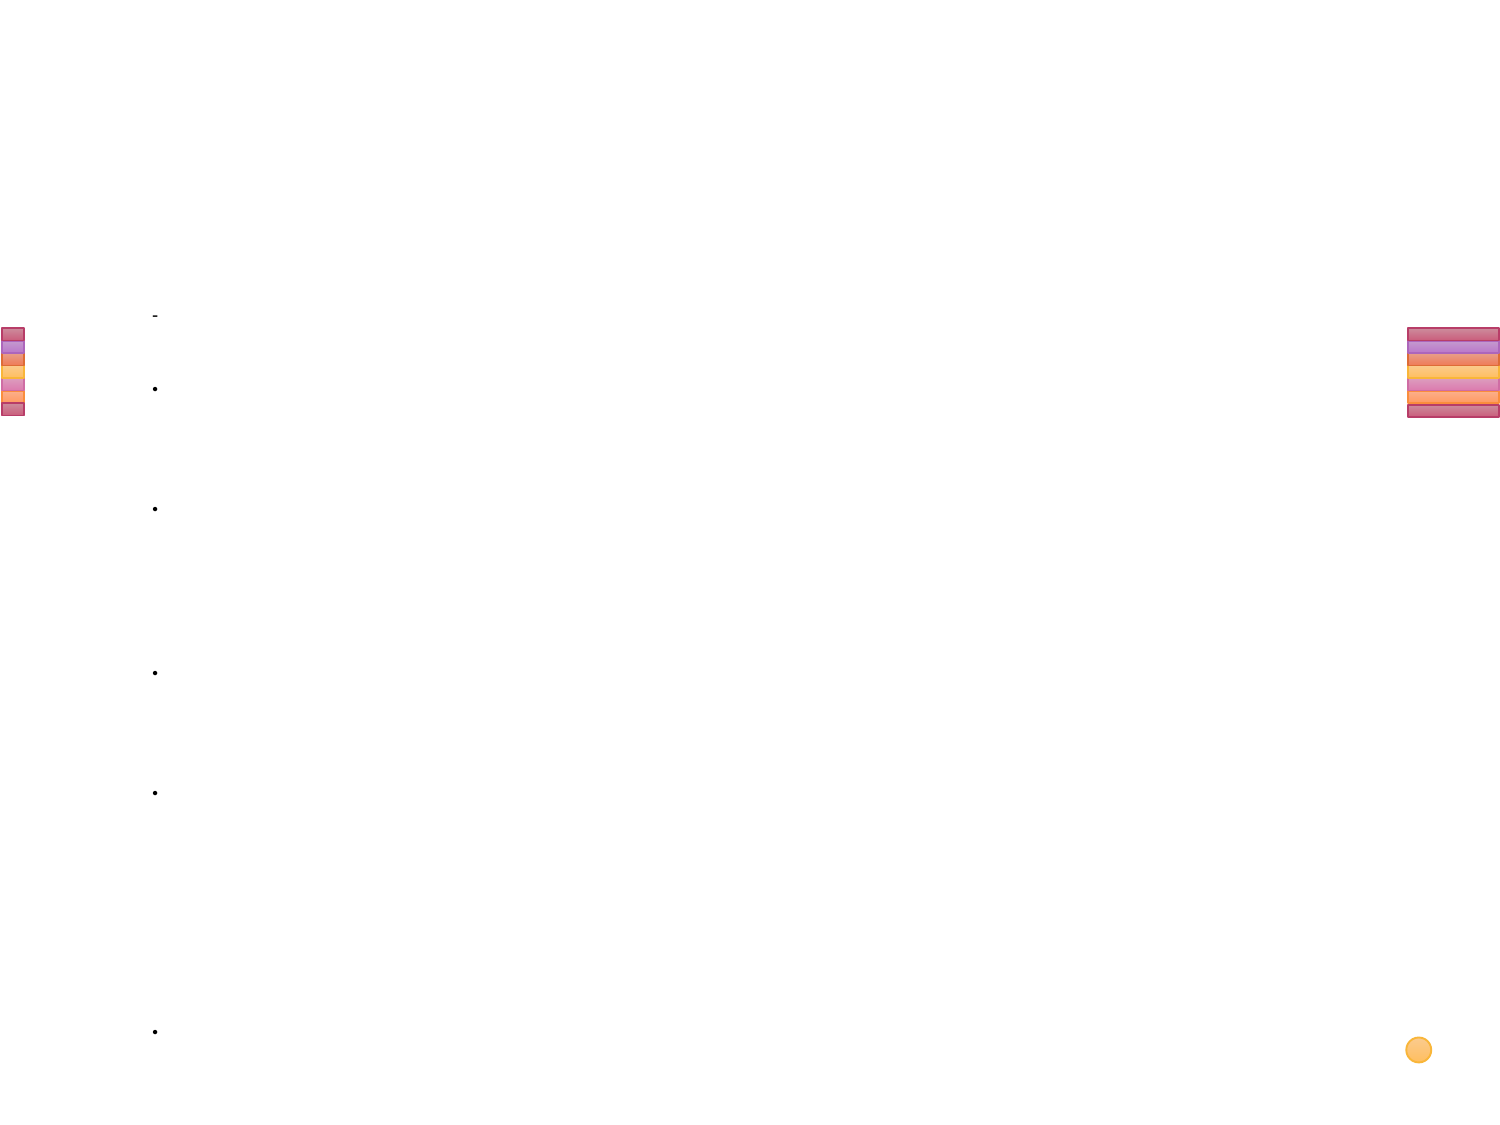

V.- FLEXIBILIDAD ESPACIAL
(VI)
# VI.1. 2.- Procedimiento de la movilidad geográfica individual.
-el preaviso al trabajador y a los representantes de los trabajadores de 30 días de antelación a la fecha de efectividad
-el derecho de opción del trabajador entre traslado con compensación de gastos o la extinción indemnizada con 20días/año, con un máximo de 12 mensualidades
- compensación de gastos propios y de familiares a cargo como consecuencia de la movilidad.
- nulidad de la movilidad geográfica colectiva en fraude de ley, cuando se superen los umbrales del art.40.2 en períodos sucesivos de 90 días, sin que concurran nuevas causas
¿ Qué efectos ha de tener la falta de notificación al trabajador y a sus representantes con la antelación legalmente prevista en los casos de traslado?
Finalidad de la información a RRTT: perjuicios para conciliación como en traslados colectivos
¿Debe ser consultado el Comité de empresa antes de efectuar traslados individuales?